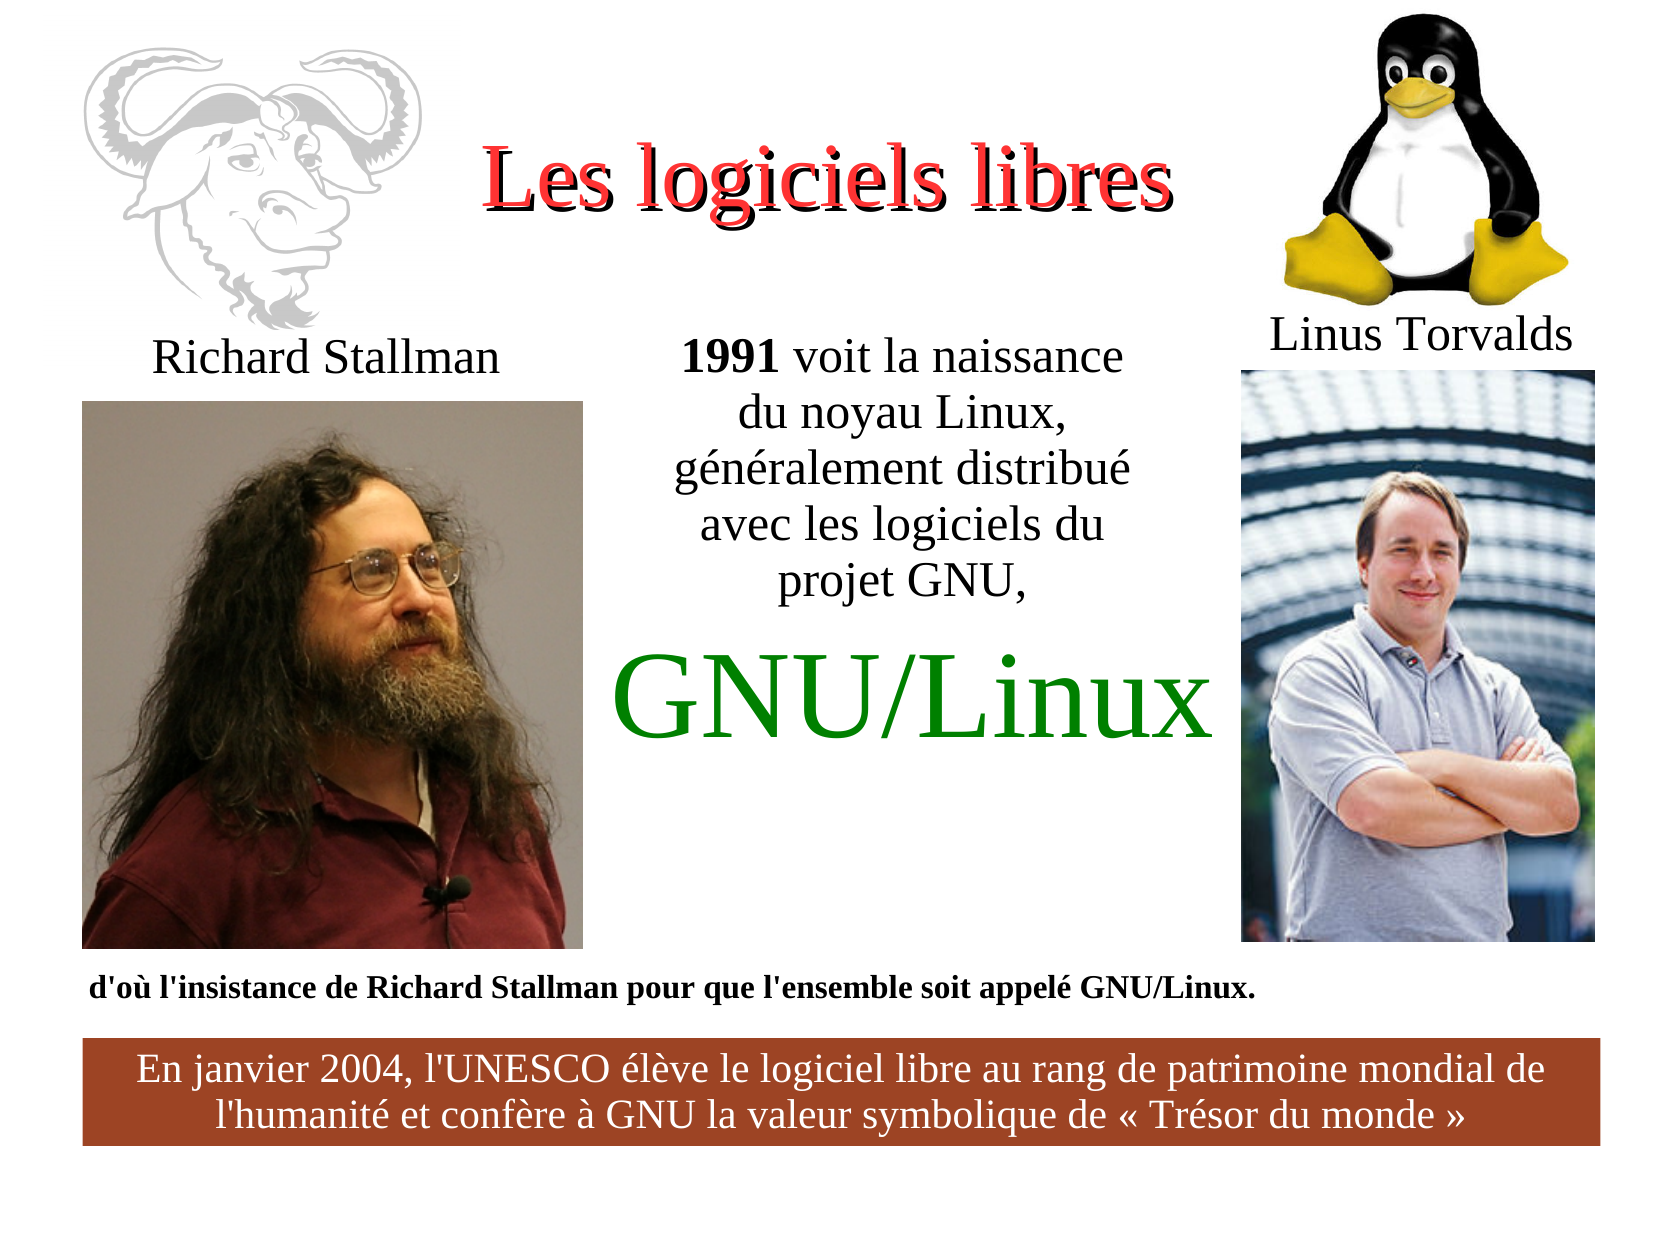

# Les logiciels libres
Linus Torvalds
1991 voit la naissance du noyau Linux, généralement distribué avec les logiciels du projet GNU,
Richard Stallman
GNU/Linux
d'où l'insistance de Richard Stallman pour que l'ensemble soit appelé GNU/Linux.
En janvier 2004, l'UNESCO élève le logiciel libre au rang de patrimoine mondial de l'humanité et confère à GNU la valeur symbolique de « Trésor du monde »